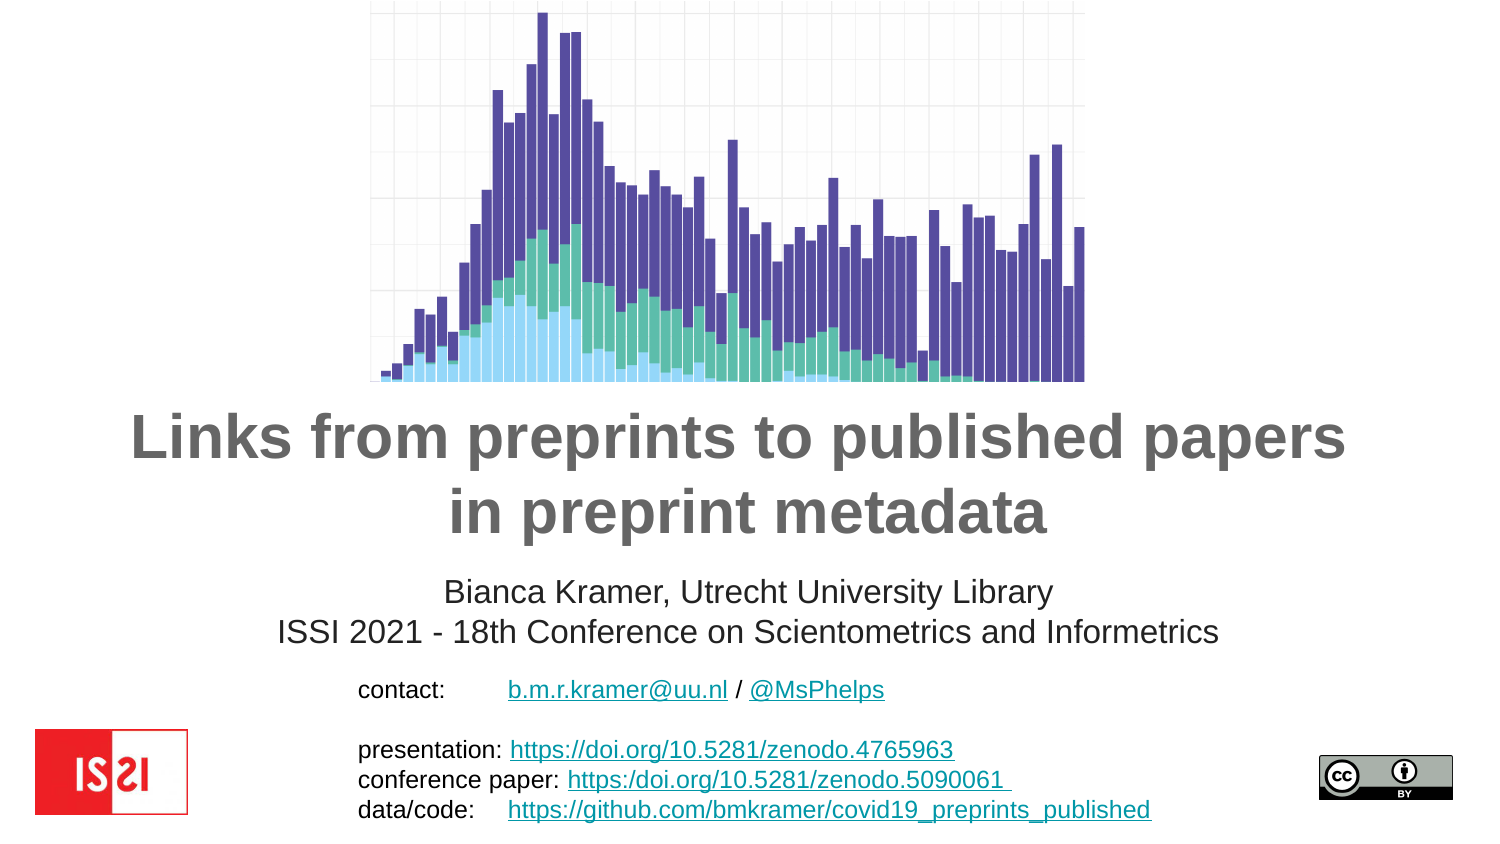

Links from preprints to published papers
in preprint metadata
Bianca Kramer, Utrecht University Library
ISSI 2021 - 18th Conference on Scientometrics and Informetrics
contact: 	b.m.r.kramer@uu.nl / @MsPhelps
presentation: https://doi.org/10.5281/zenodo.4765963
conference paper: https:/doi.org/10.5281/zenodo.5090061
data/code: 	https://github.com/bmkramer/covid19_preprints_published